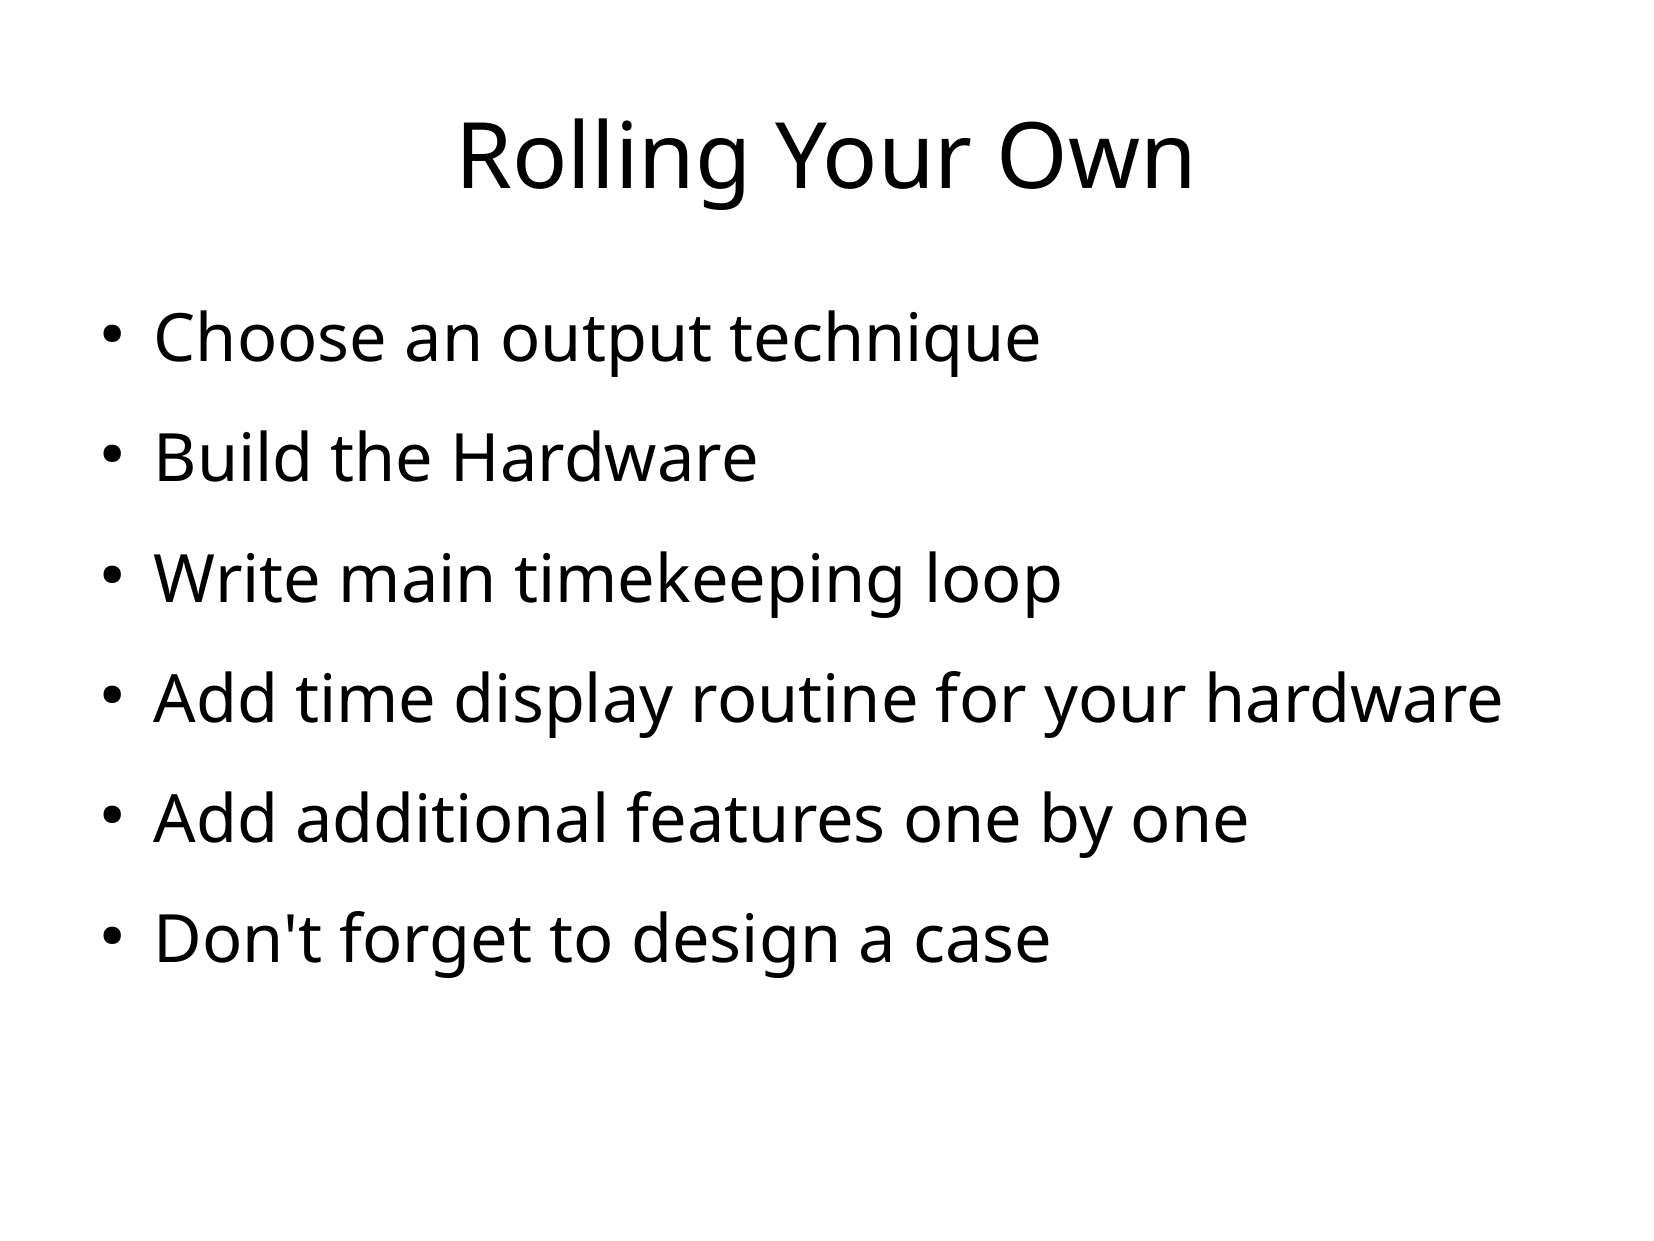

# Rolling Your Own
Choose an output technique
Build the Hardware
Write main timekeeping loop
Add time display routine for your hardware
Add additional features one by one
Don't forget to design a case